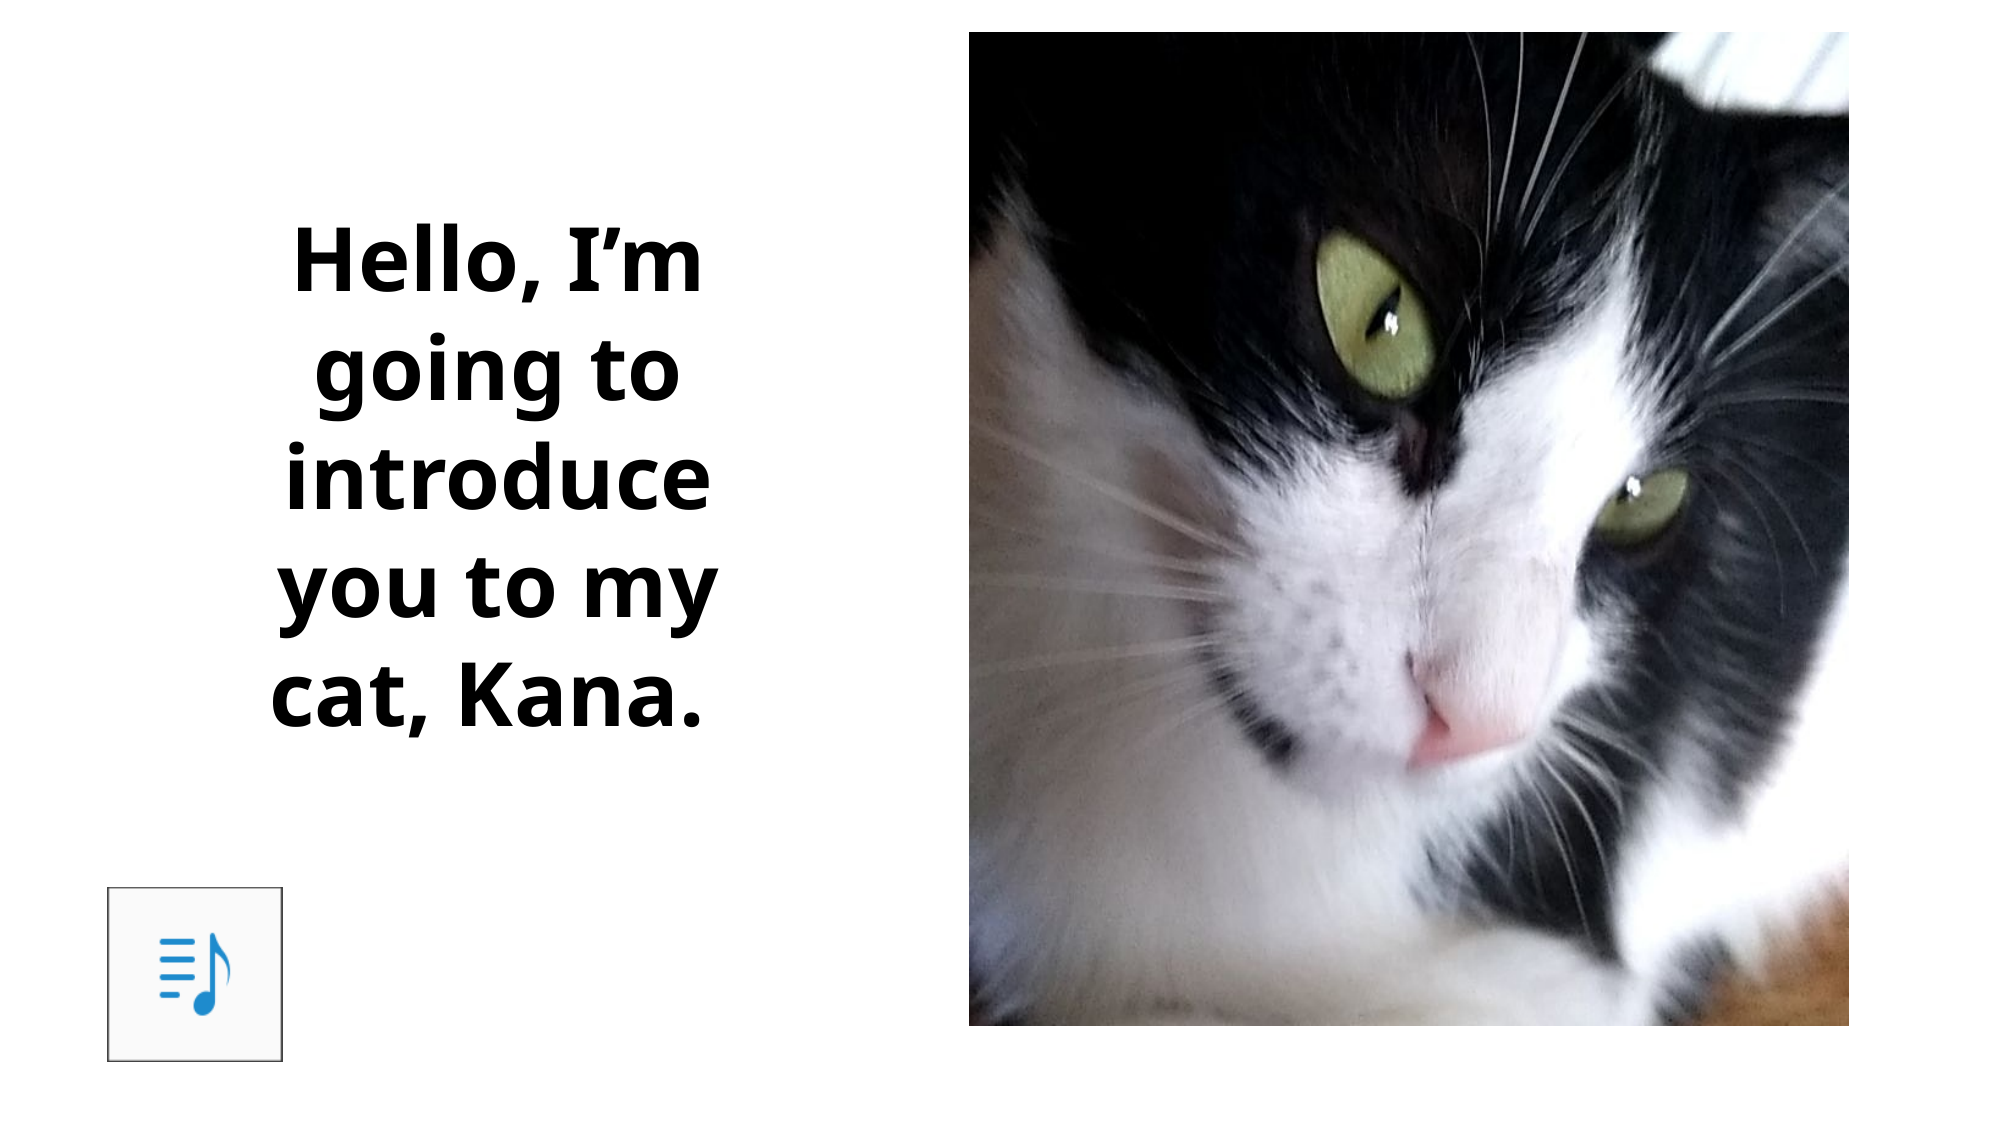

Hello, I’m going to introduce you to my cat, Kana.